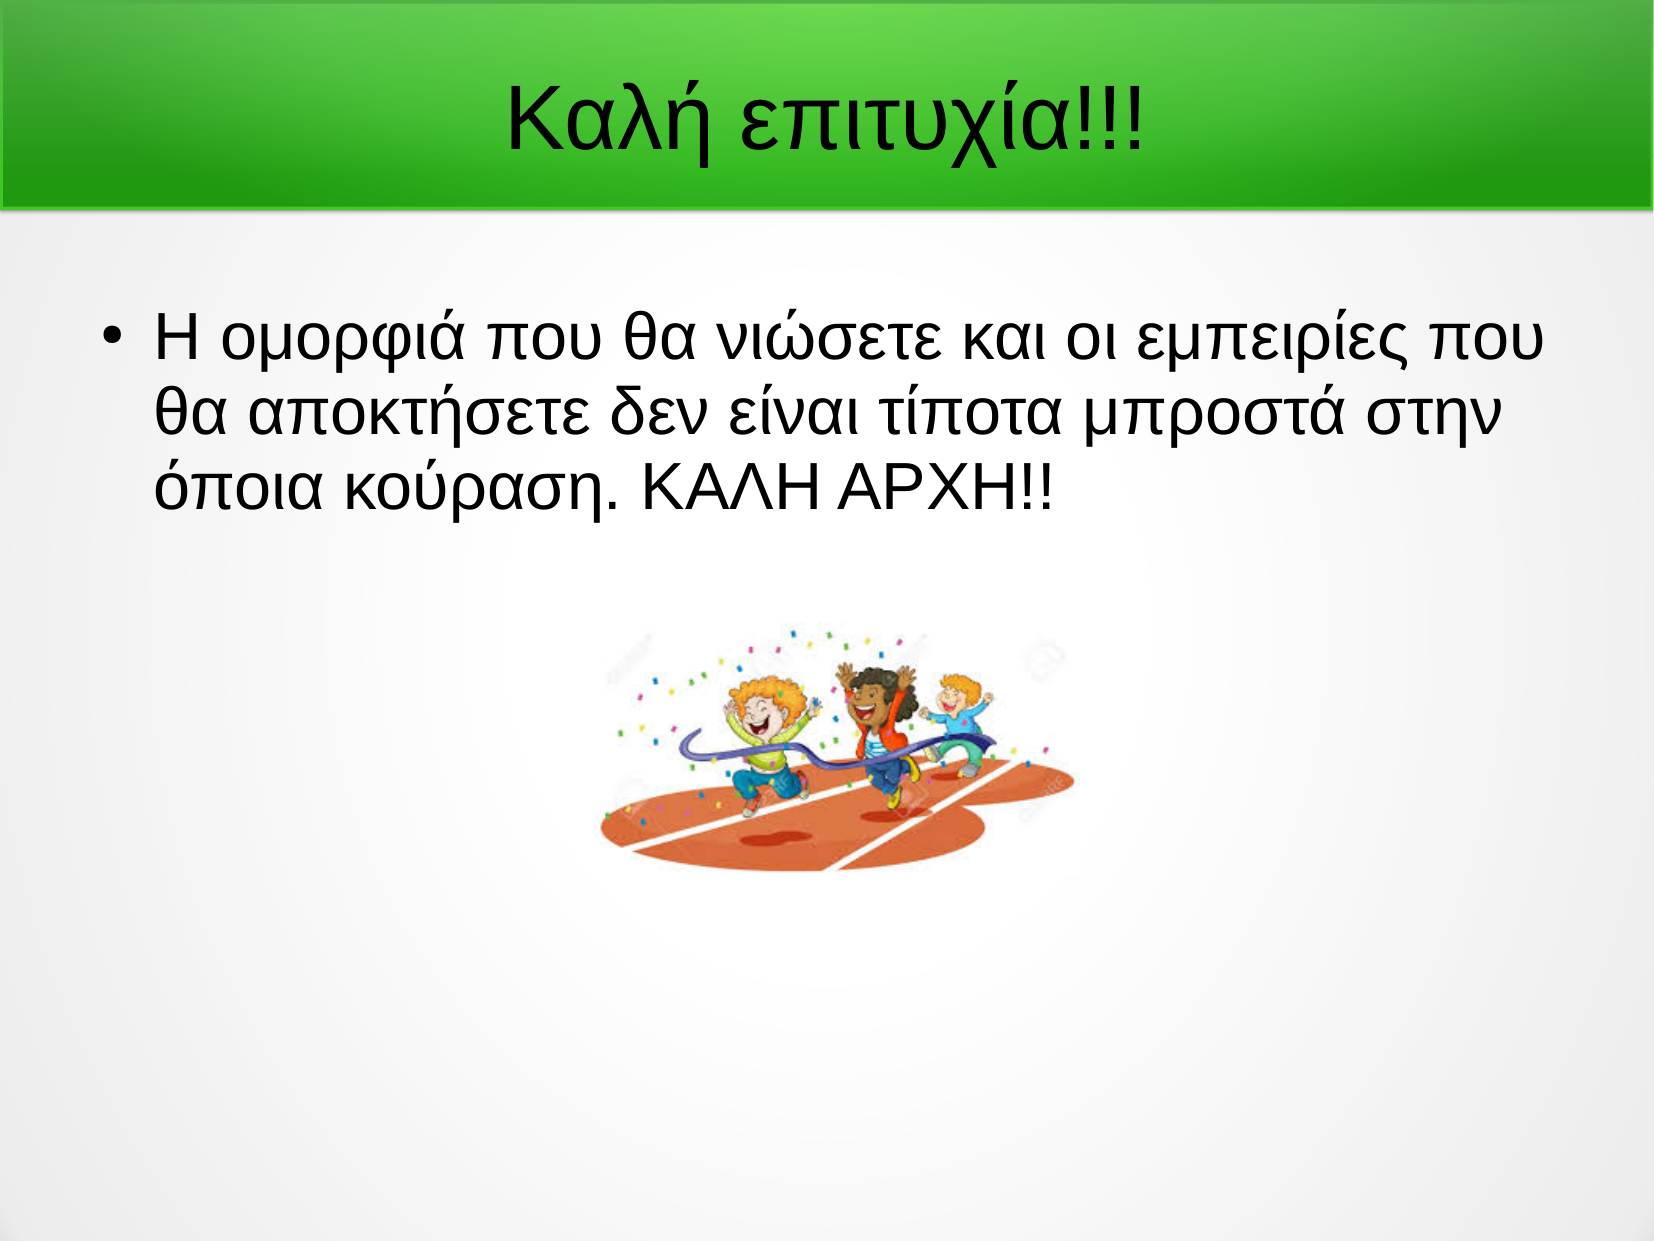

# Καλή επιτυχία!!!
Η ομορφιά που θα νιώσετε και οι εμπειρίες που θα αποκτήσετε δεν είναι τίποτα μπροστά στην όποια κούραση. ΚΑΛΗ ΑΡΧΗ!!